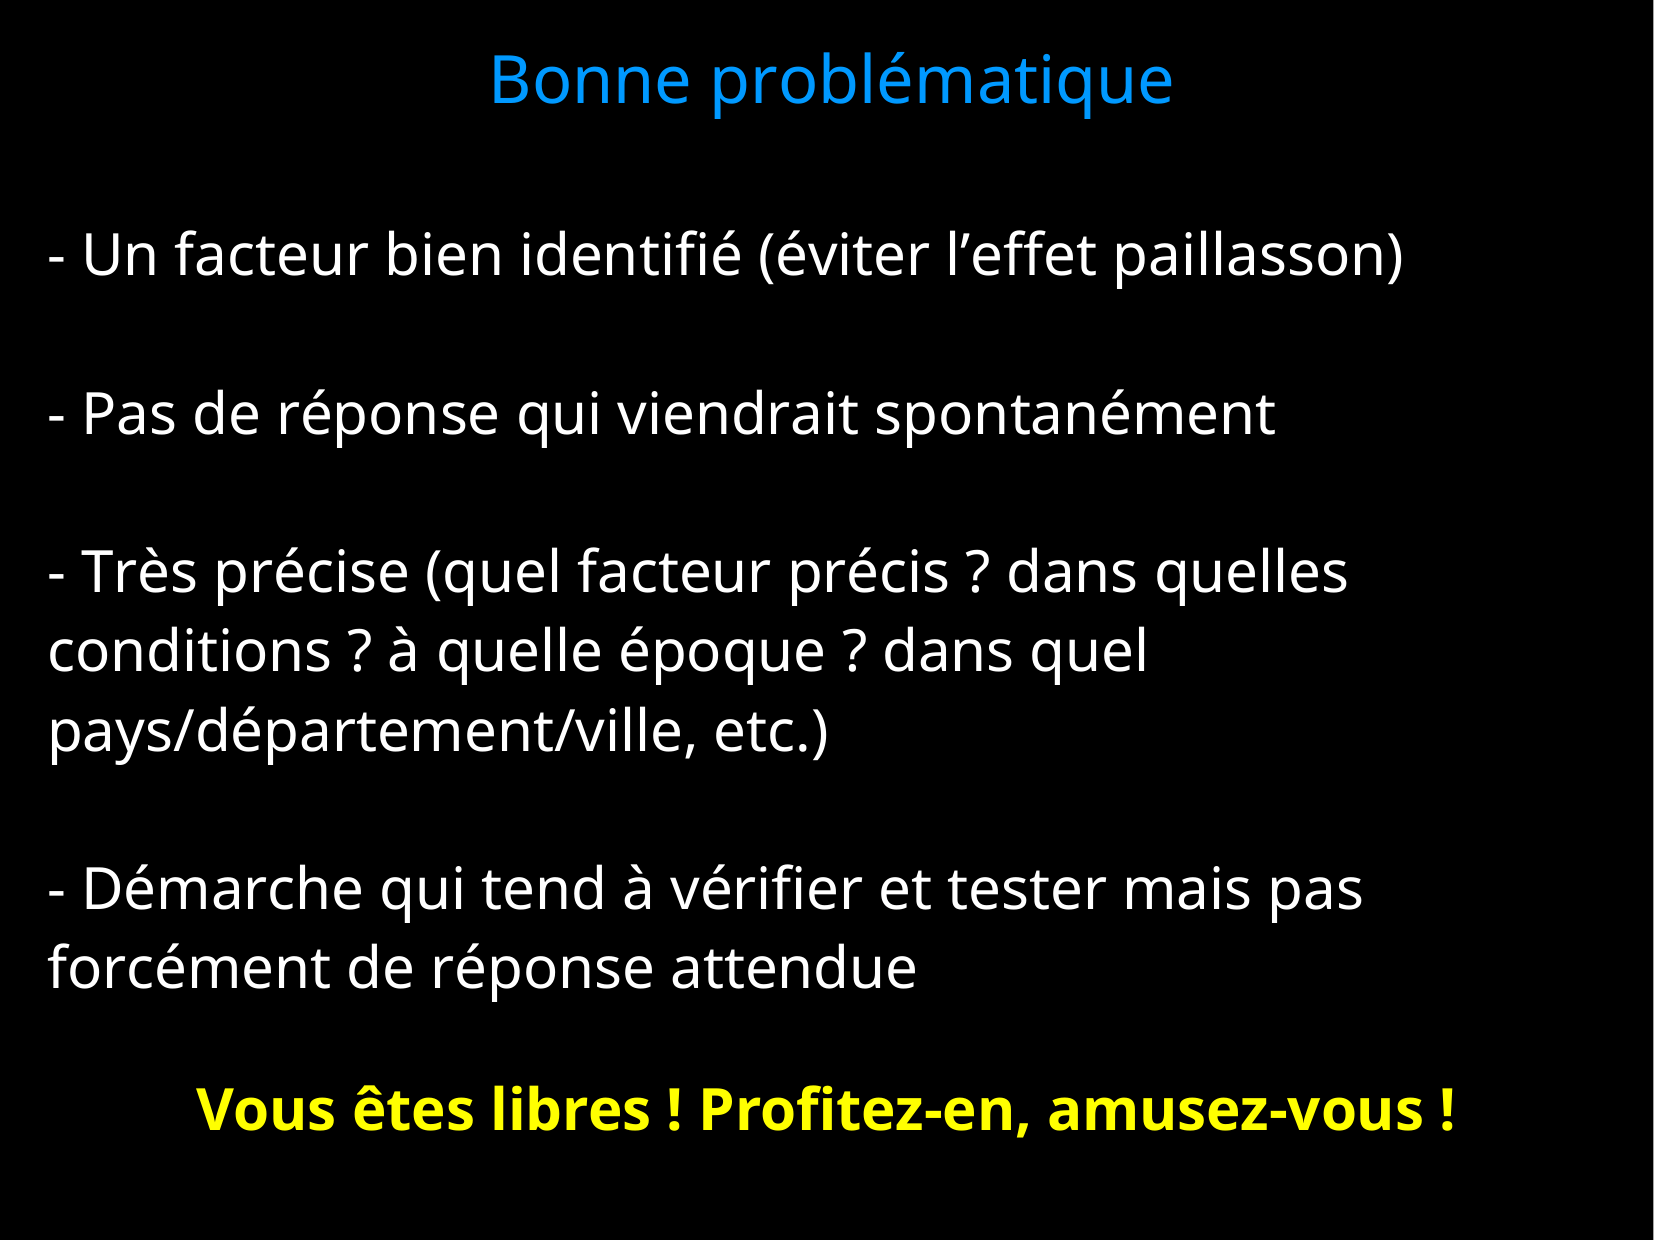

Bonne problématique
- Un facteur bien identifié (éviter l’effet paillasson)
- Pas de réponse qui viendrait spontanément
- Très précise (quel facteur précis ? dans quelles conditions ? à quelle époque ? dans quel pays/département/ville, etc.)
- Démarche qui tend à vérifier et tester mais pas forcément de réponse attendue
Vous êtes libres ! Profitez-en, amusez-vous !